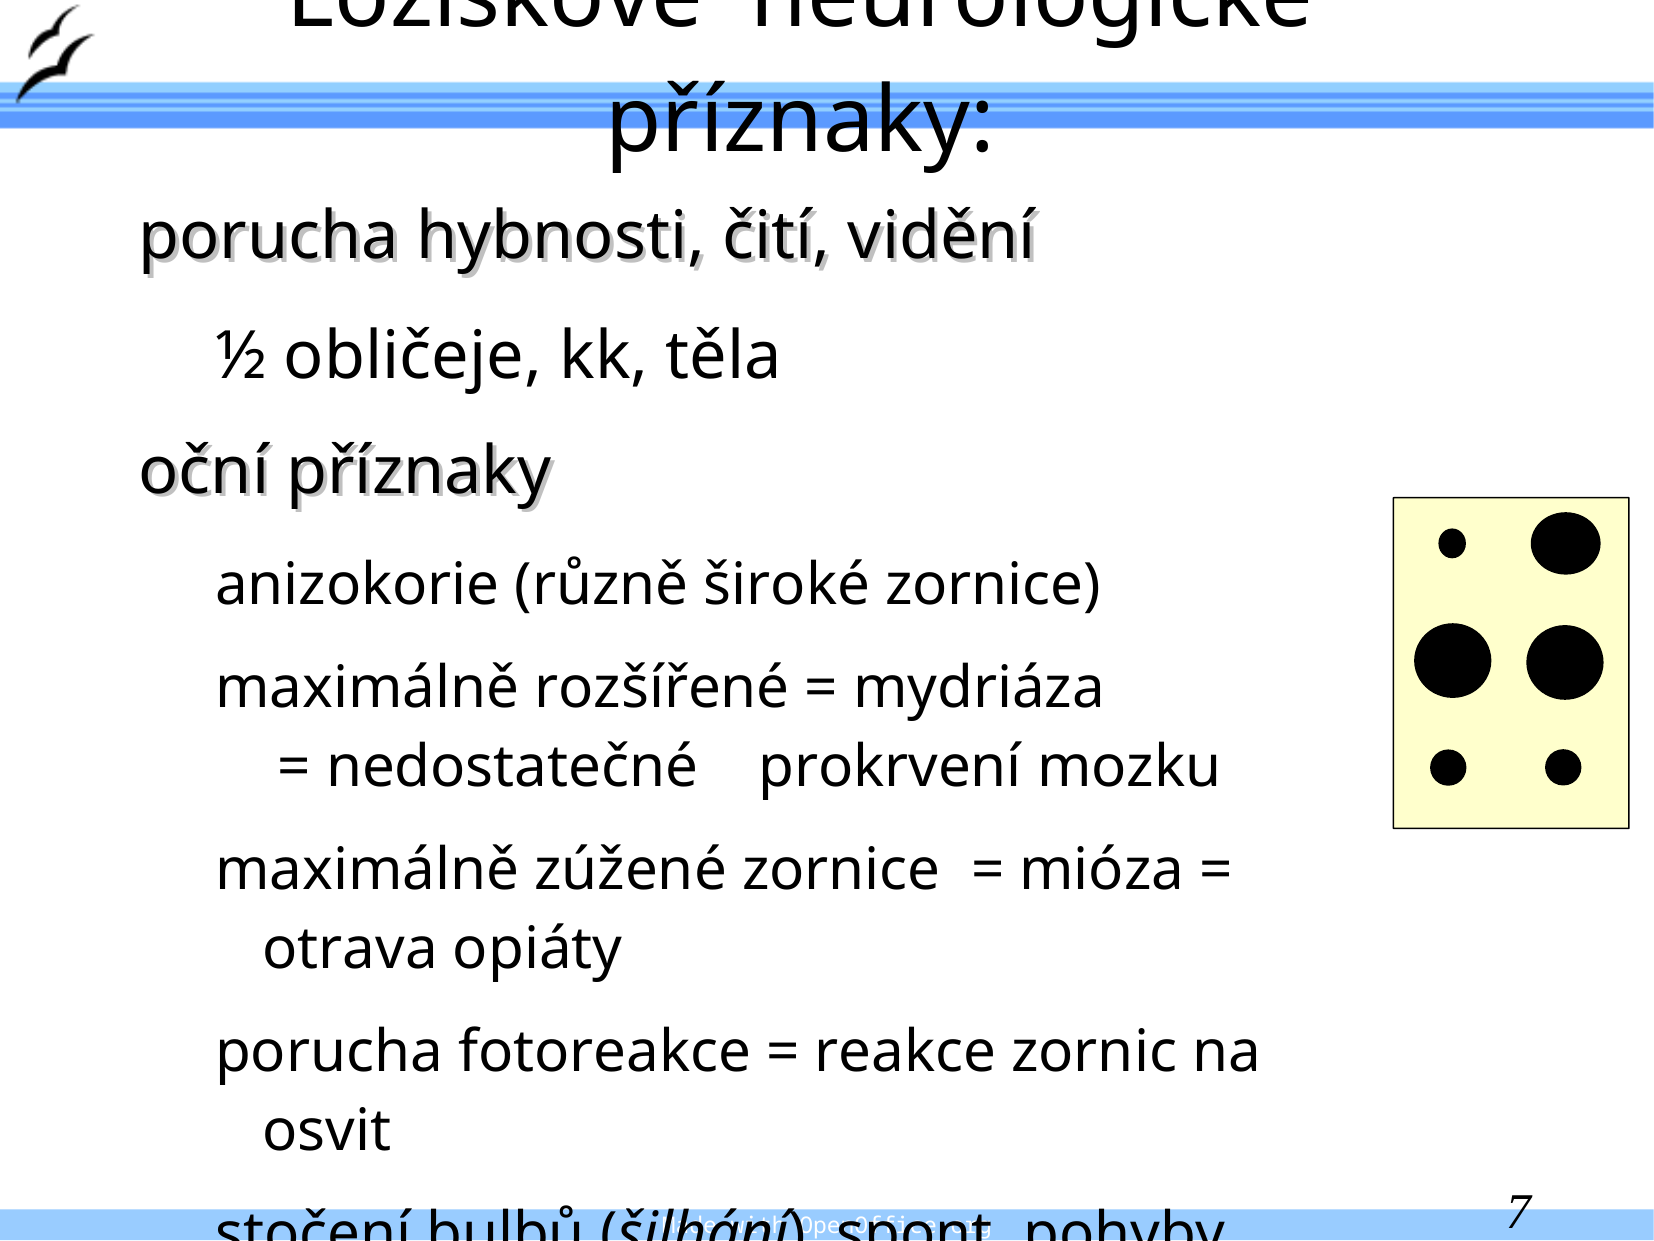

# Ložiskové neurologické příznaky:
porucha hybnosti, čití, vidění
½ obličeje, kk, těla
oční příznaky
anizokorie (různě široké zornice)
maximálně rozšířené = mydriáza
 = nedostatečné 	prokrvení mozku
maximálně zúžené zornice = mióza = otrava opiáty
porucha fotoreakce = reakce zornic na osvit
stočení bulbů (šilhání), spont. pohyby